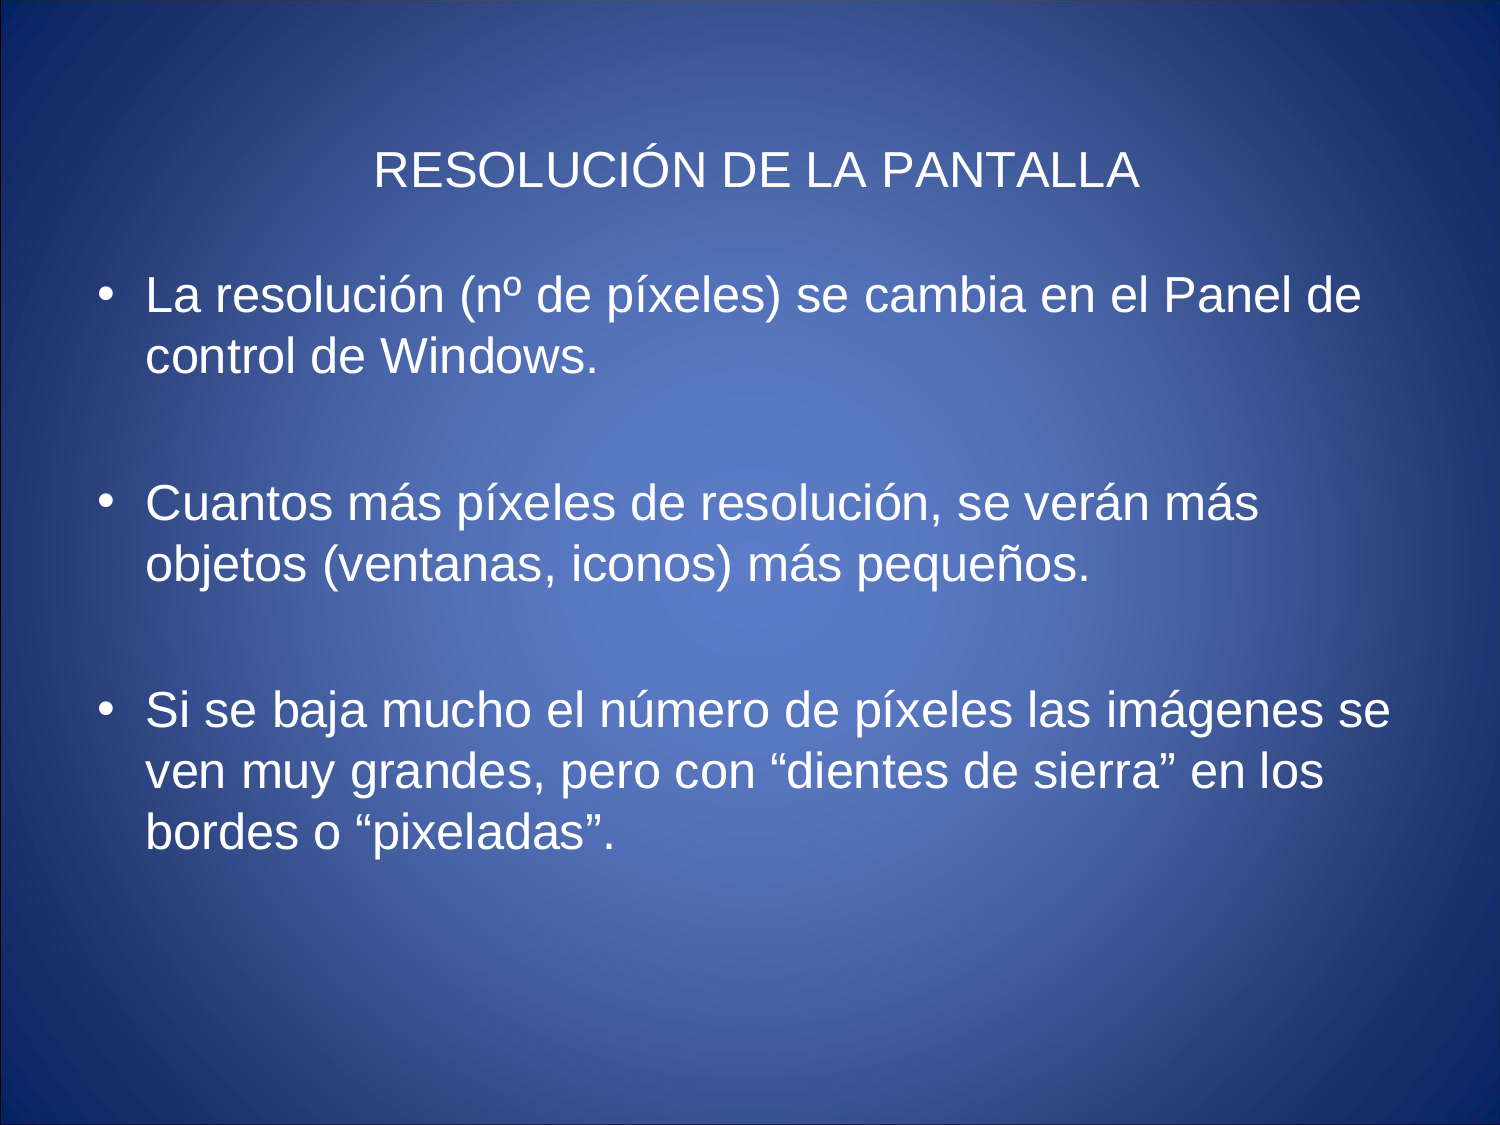

# RESOLUCIÓN DE LA PANTALLA
La resolución (nº de píxeles) se cambia en el Panel de control de Windows.
Cuantos más píxeles de resolución, se verán más objetos (ventanas, iconos) más pequeños.
Si se baja mucho el número de píxeles las imágenes se ven muy grandes, pero con “dientes de sierra” en los bordes o “pixeladas”.